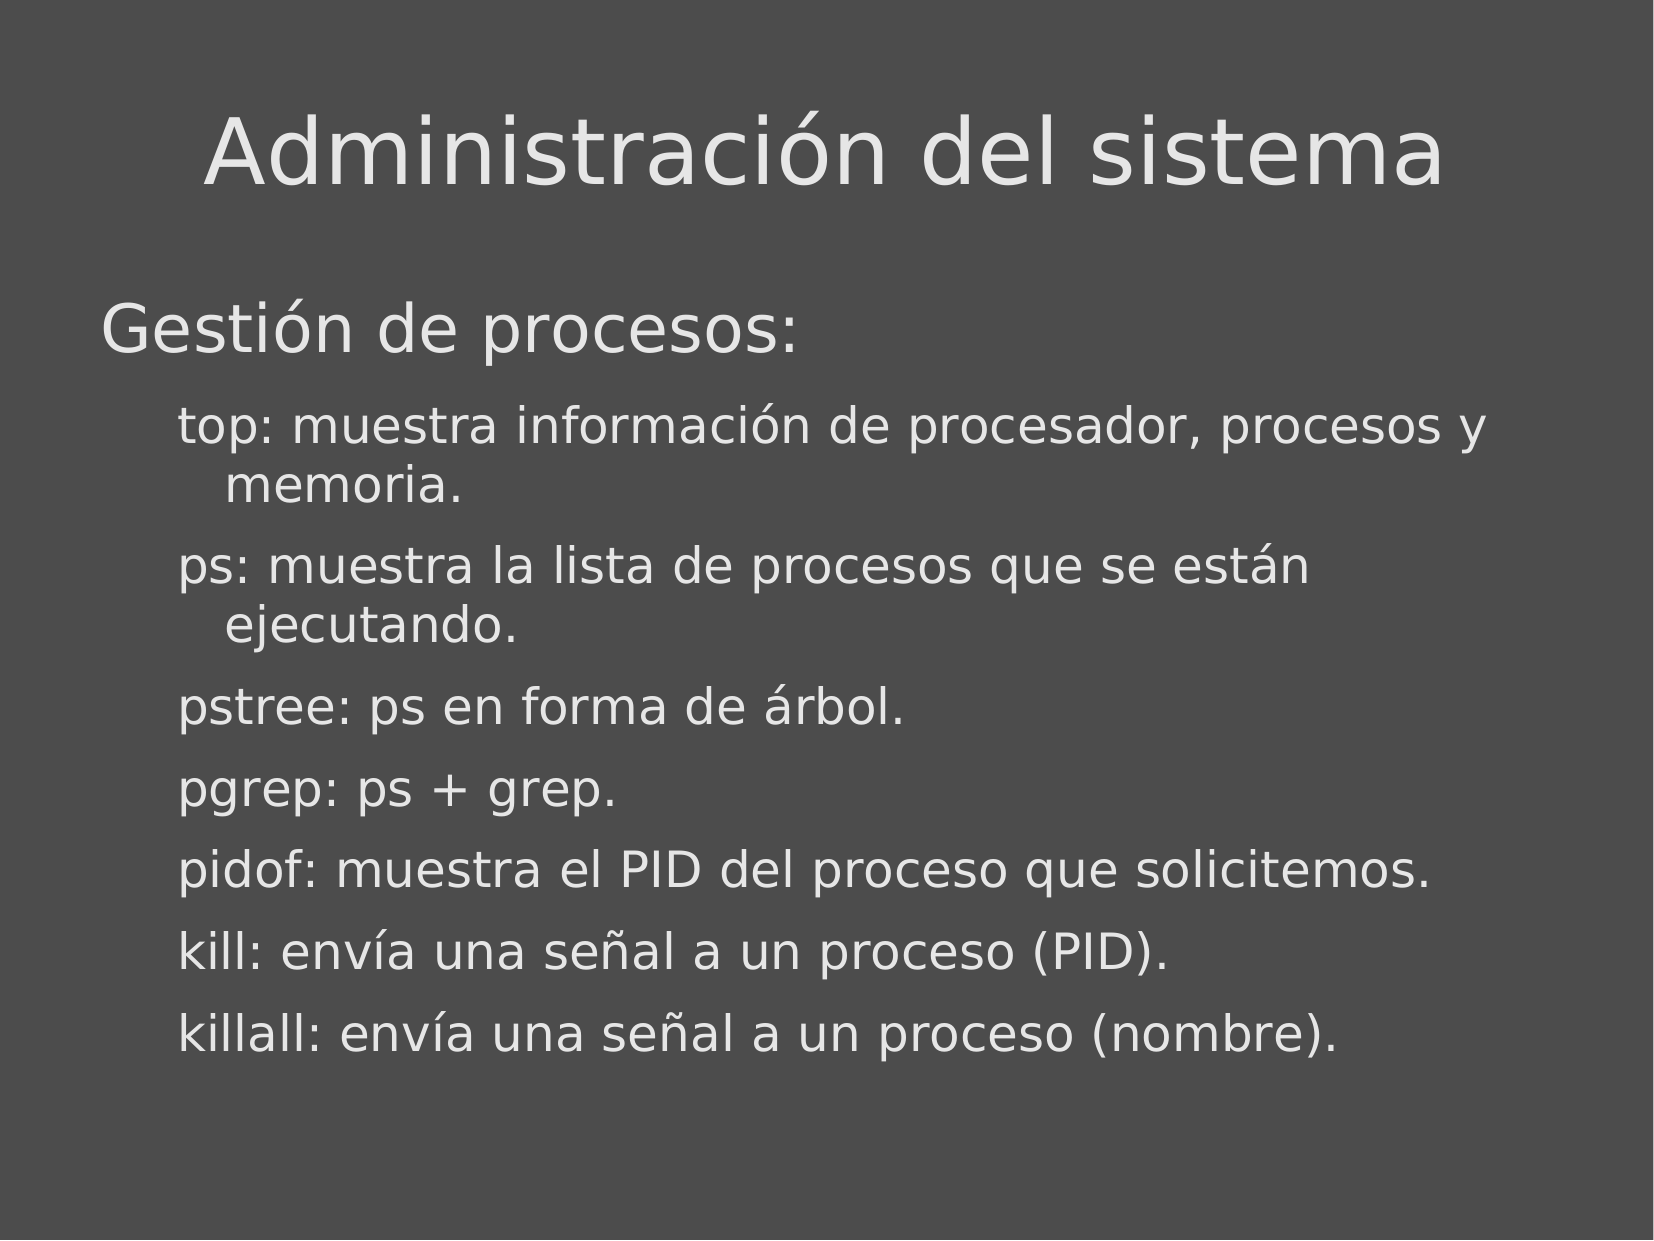

# Administración del sistema
Gestión de procesos:
top: muestra información de procesador, procesos y memoria.
ps: muestra la lista de procesos que se están ejecutando.
pstree: ps en forma de árbol.
pgrep: ps + grep.
pidof: muestra el PID del proceso que solicitemos.
kill: envía una señal a un proceso (PID).
killall: envía una señal a un proceso (nombre).